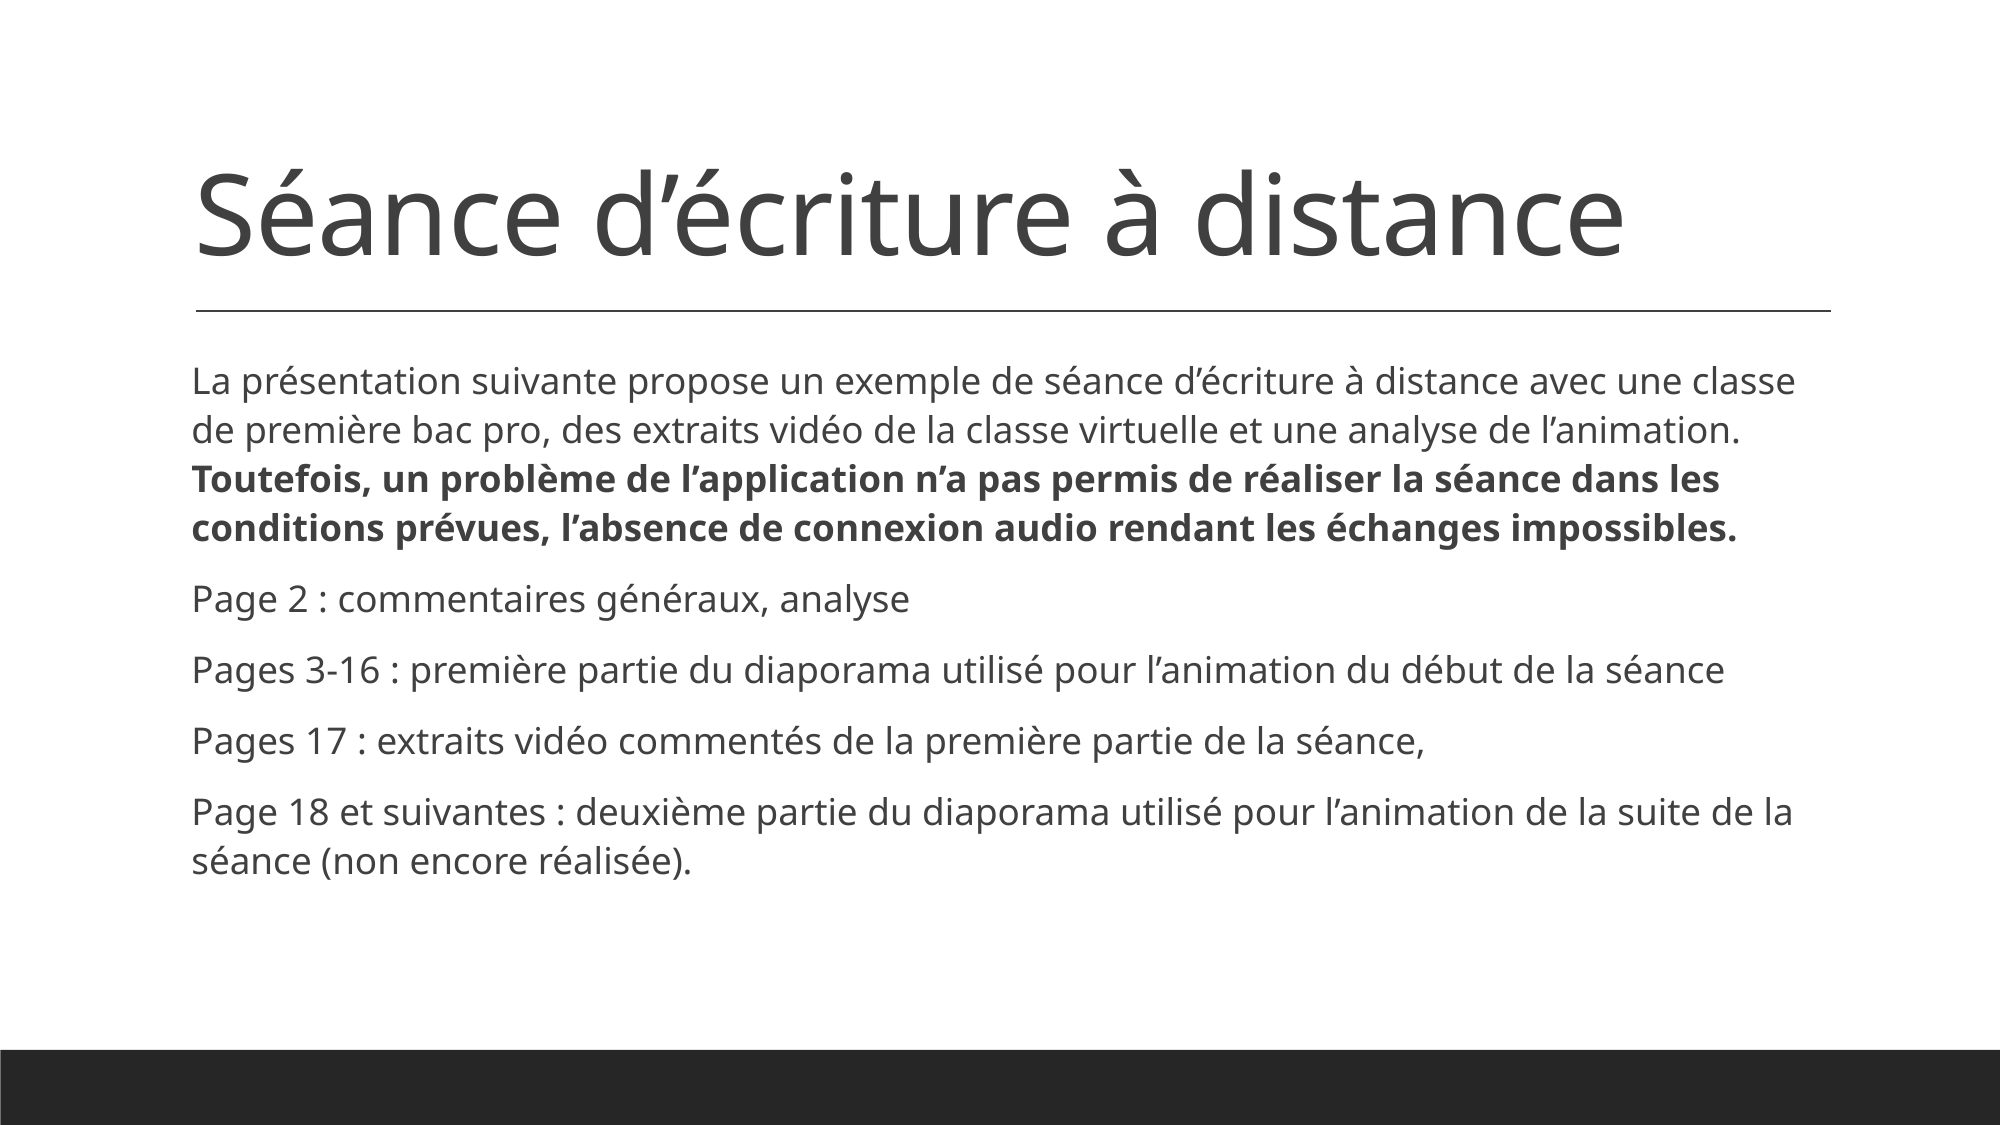

Séance d’écriture à distance
La présentation suivante propose un exemple de séance d’écriture à distance avec une classe de première bac pro, des extraits vidéo de la classe virtuelle et une analyse de l’animation. Toutefois, un problème de l’application n’a pas permis de réaliser la séance dans les conditions prévues, l’absence de connexion audio rendant les échanges impossibles.
Page 2 : commentaires généraux, analyse
Pages 3-16 : première partie du diaporama utilisé pour l’animation du début de la séance
Pages 17 : extraits vidéo commentés de la première partie de la séance,
Page 18 et suivantes : deuxième partie du diaporama utilisé pour l’animation de la suite de la séance (non encore réalisée).